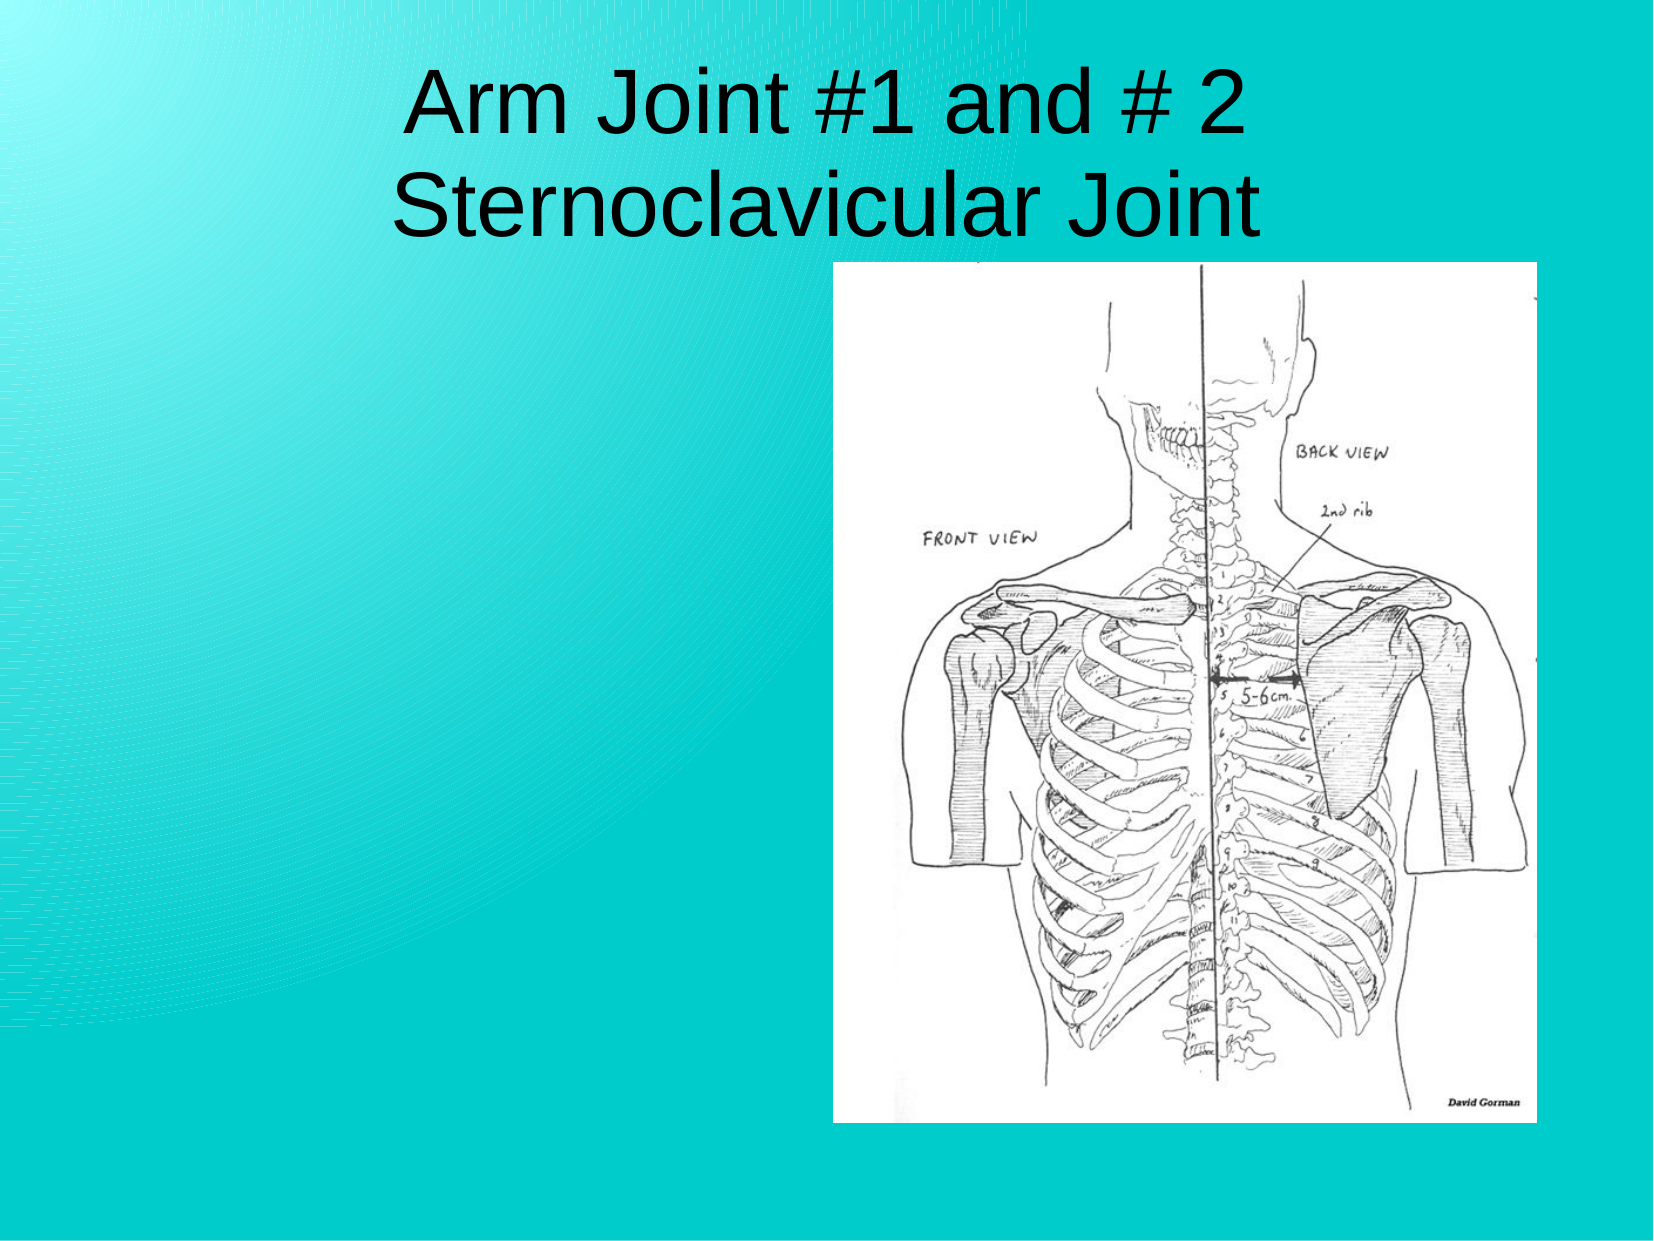

# Arm Joint #1 and # 2 Sternoclavicular Joint